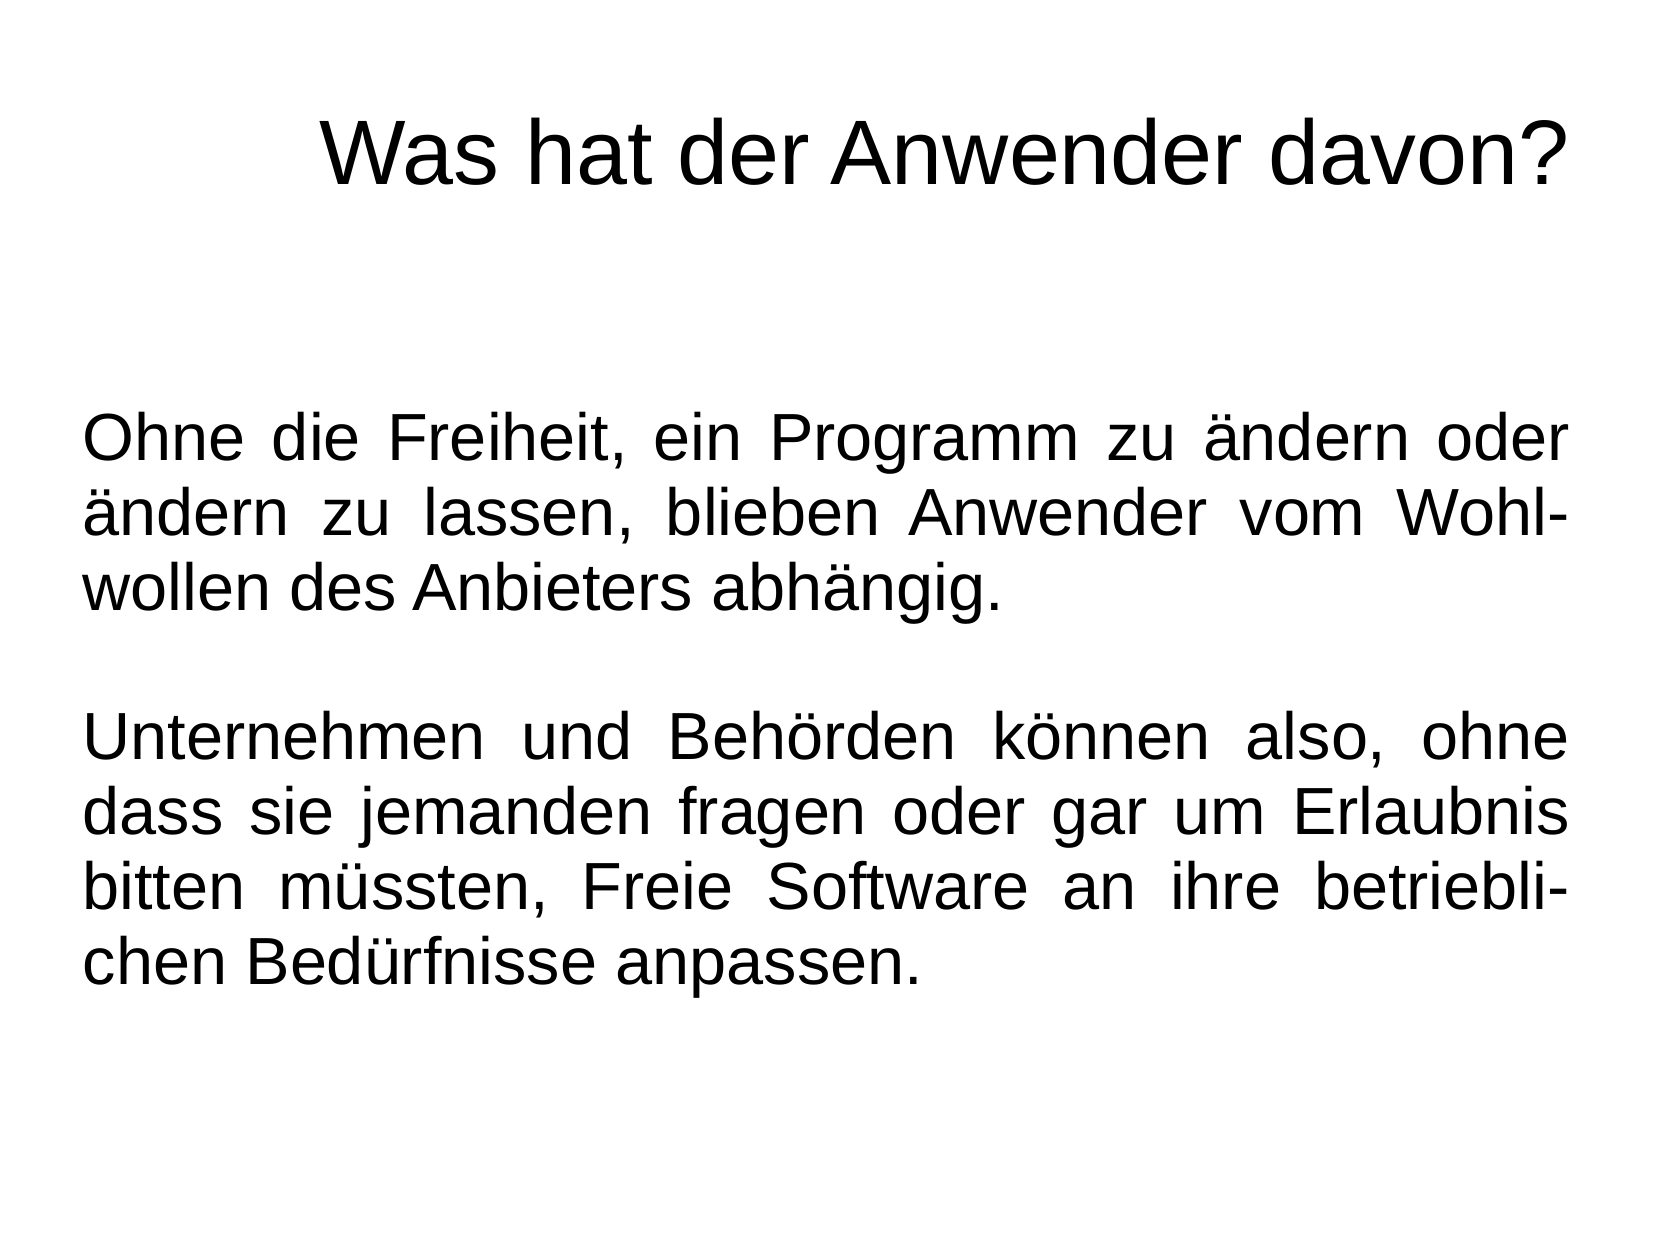

# Was hat der Anwender davon?
Ohne die Freiheit, ein Programm zu ändern oder ändern zu lassen, blieben Anwender vom Wohl-wollen des Anbieters abhängig.
Unternehmen und Behörden können also, ohne dass sie jemanden fragen oder gar um Erlaubnis bitten müssten, Freie Software an ihre betriebli-chen Bedürfnisse anpassen.